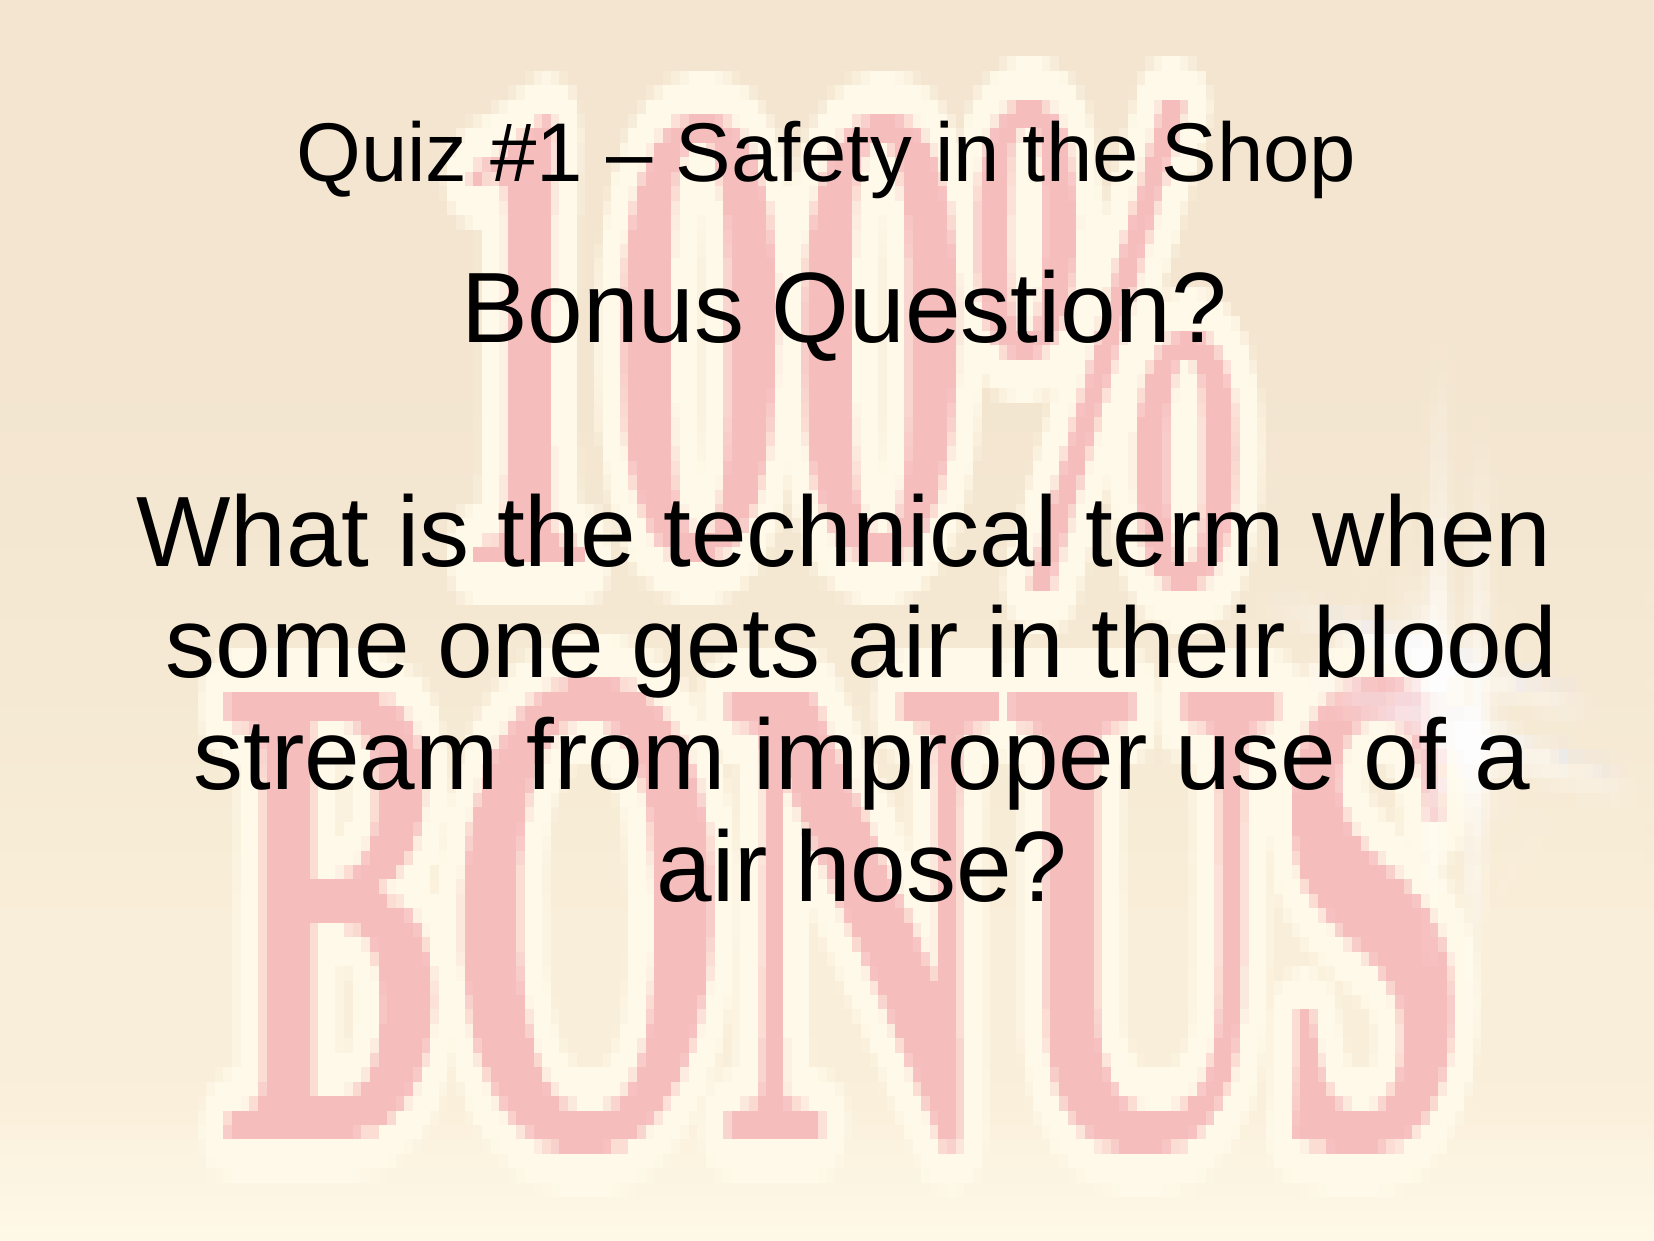

# Quiz #1 – Safety in the Shop
Bonus Question?
What is the technical term when some one gets air in their blood stream from improper use of a air hose?